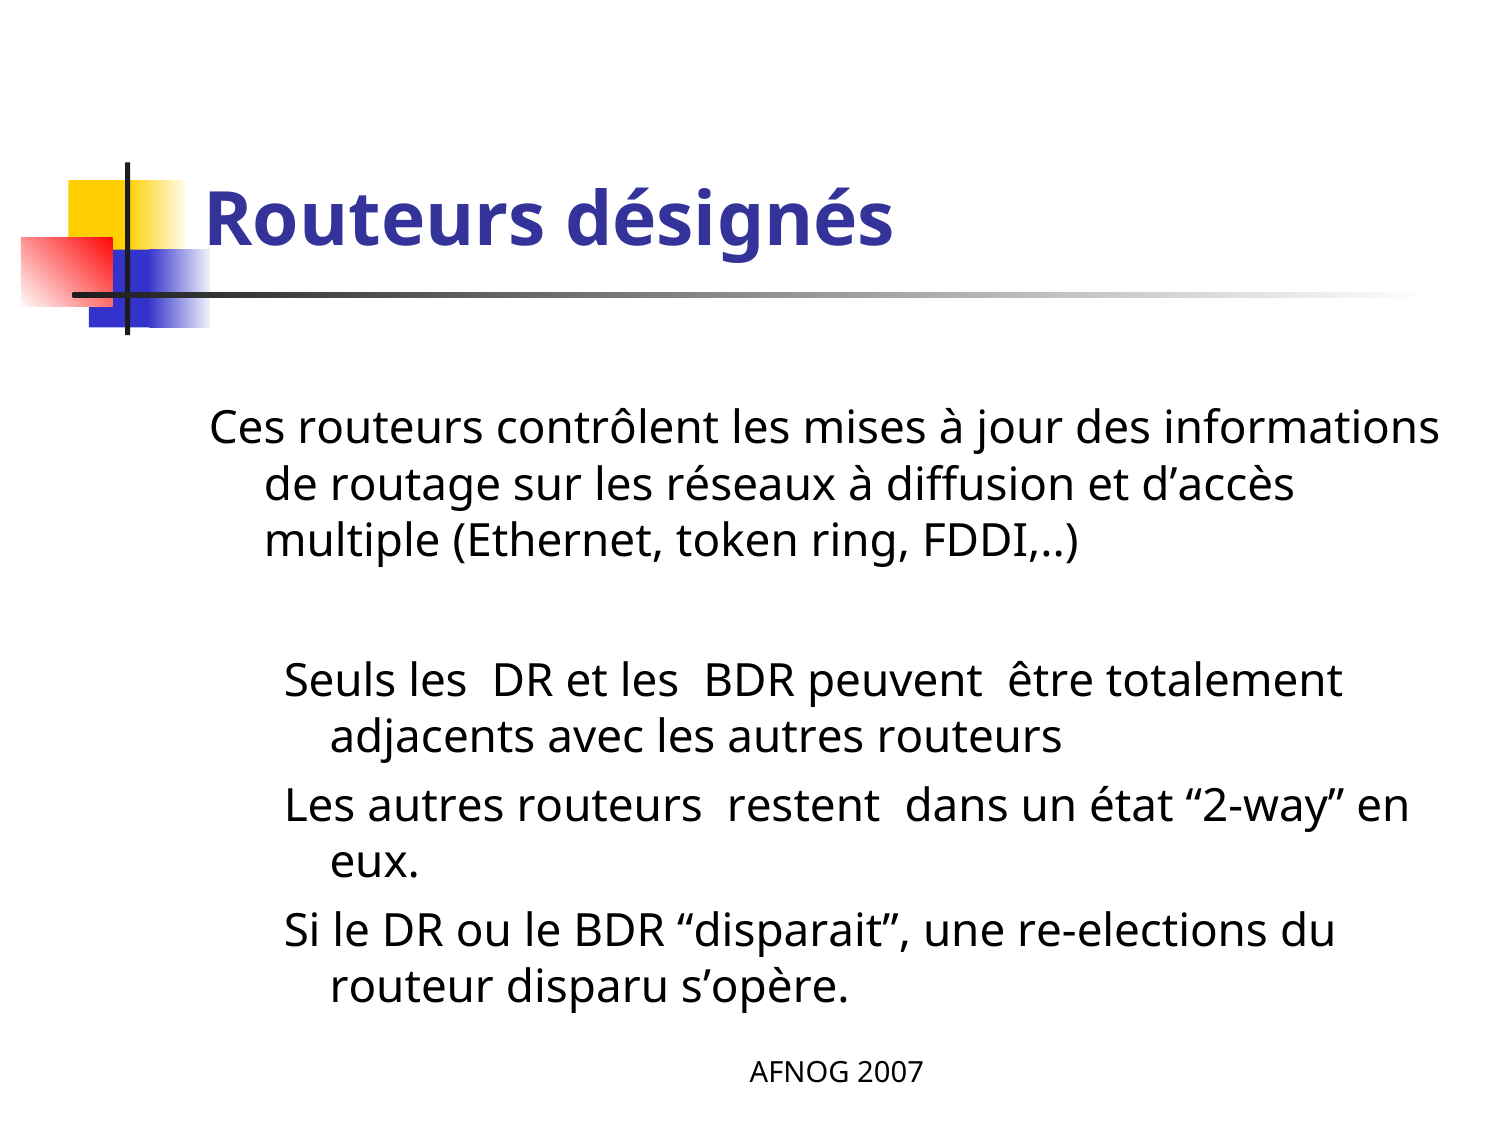

# Routeurs désignés
Ces routeurs contrôlent les mises à jour des informations de routage sur les réseaux à diffusion et d’accès multiple (Ethernet, token ring, FDDI,..)
Seuls les DR et les BDR peuvent être totalement adjacents avec les autres routeurs
Les autres routeurs restent dans un état “2-way” en eux.
Si le DR ou le BDR “disparait”, une re-elections du routeur disparu s’opère.
AFNOG 2007